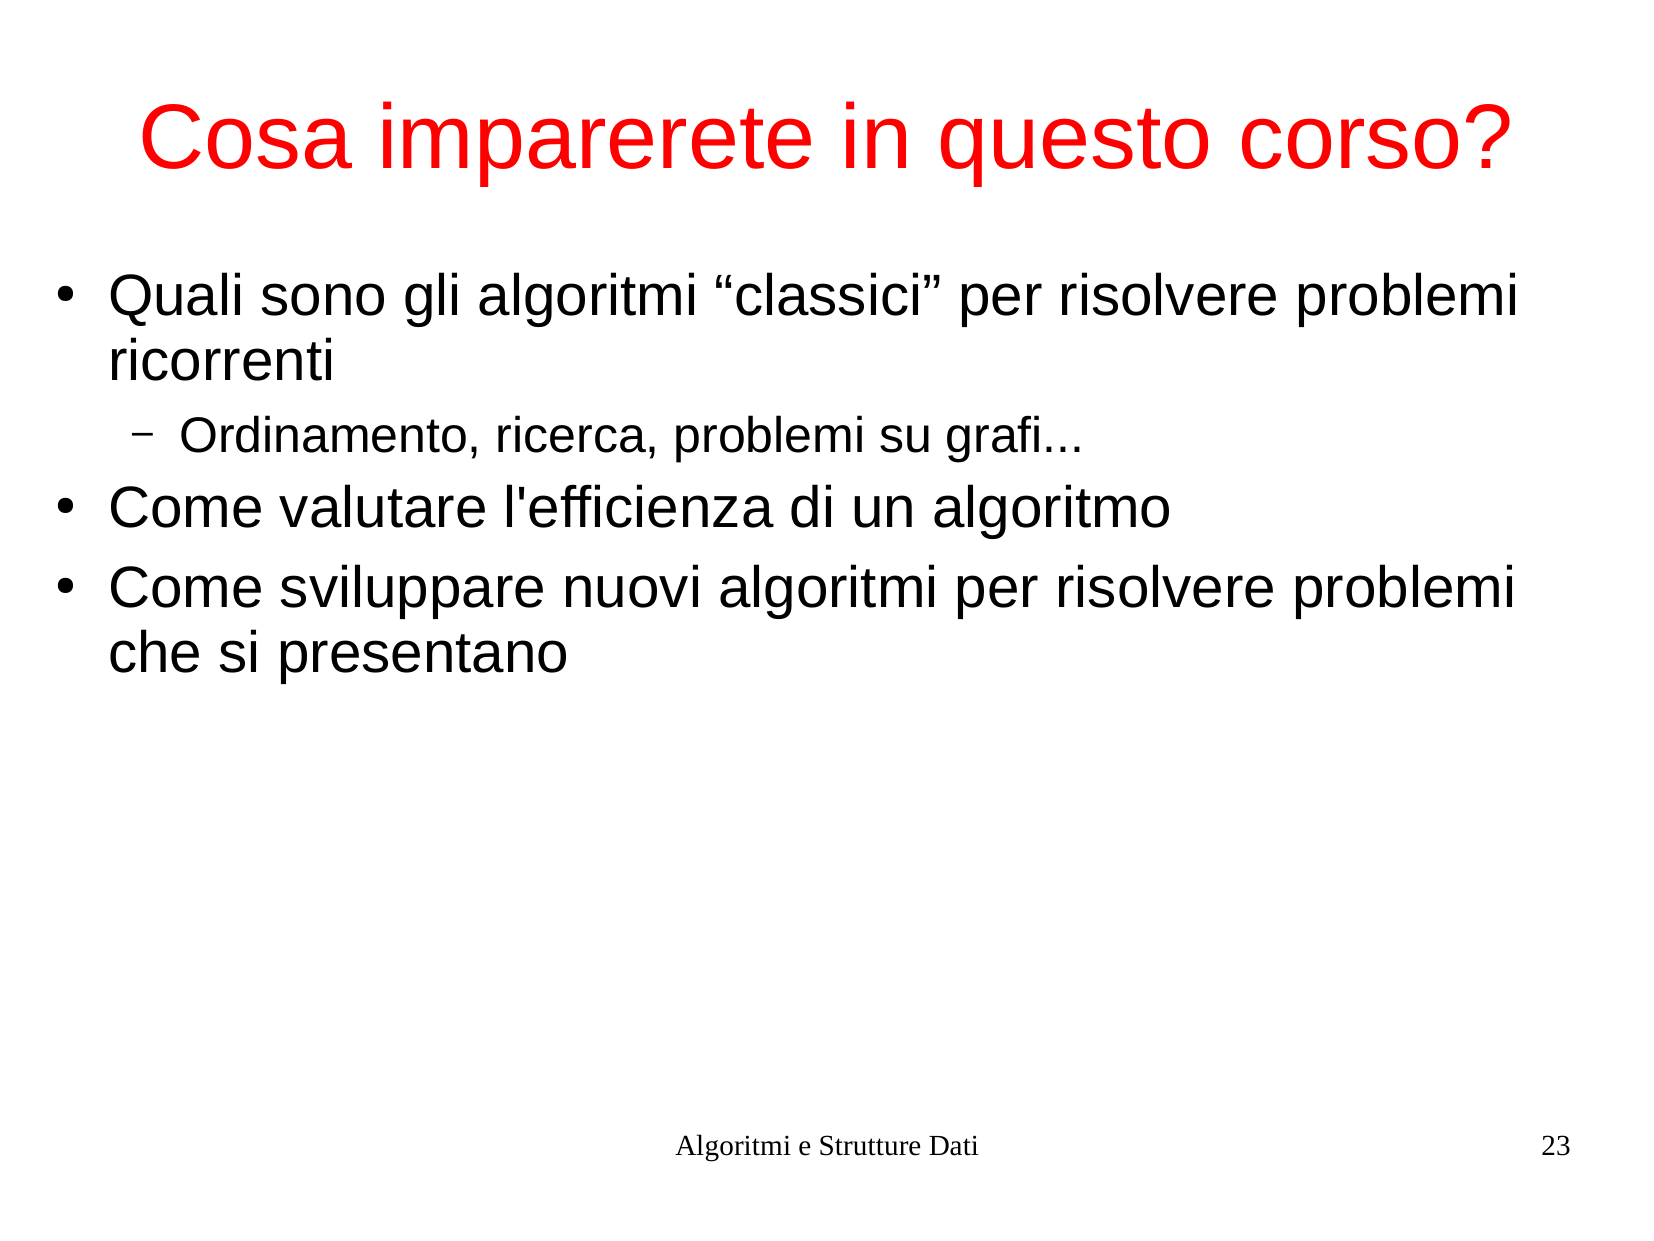

# Cosa imparerete in questo corso?
Quali sono gli algoritmi “classici” per risolvere problemi ricorrenti
Ordinamento, ricerca, problemi su grafi...
Come valutare l'efficienza di un algoritmo
Come sviluppare nuovi algoritmi per risolvere problemi che si presentano
Algoritmi e Strutture Dati
23